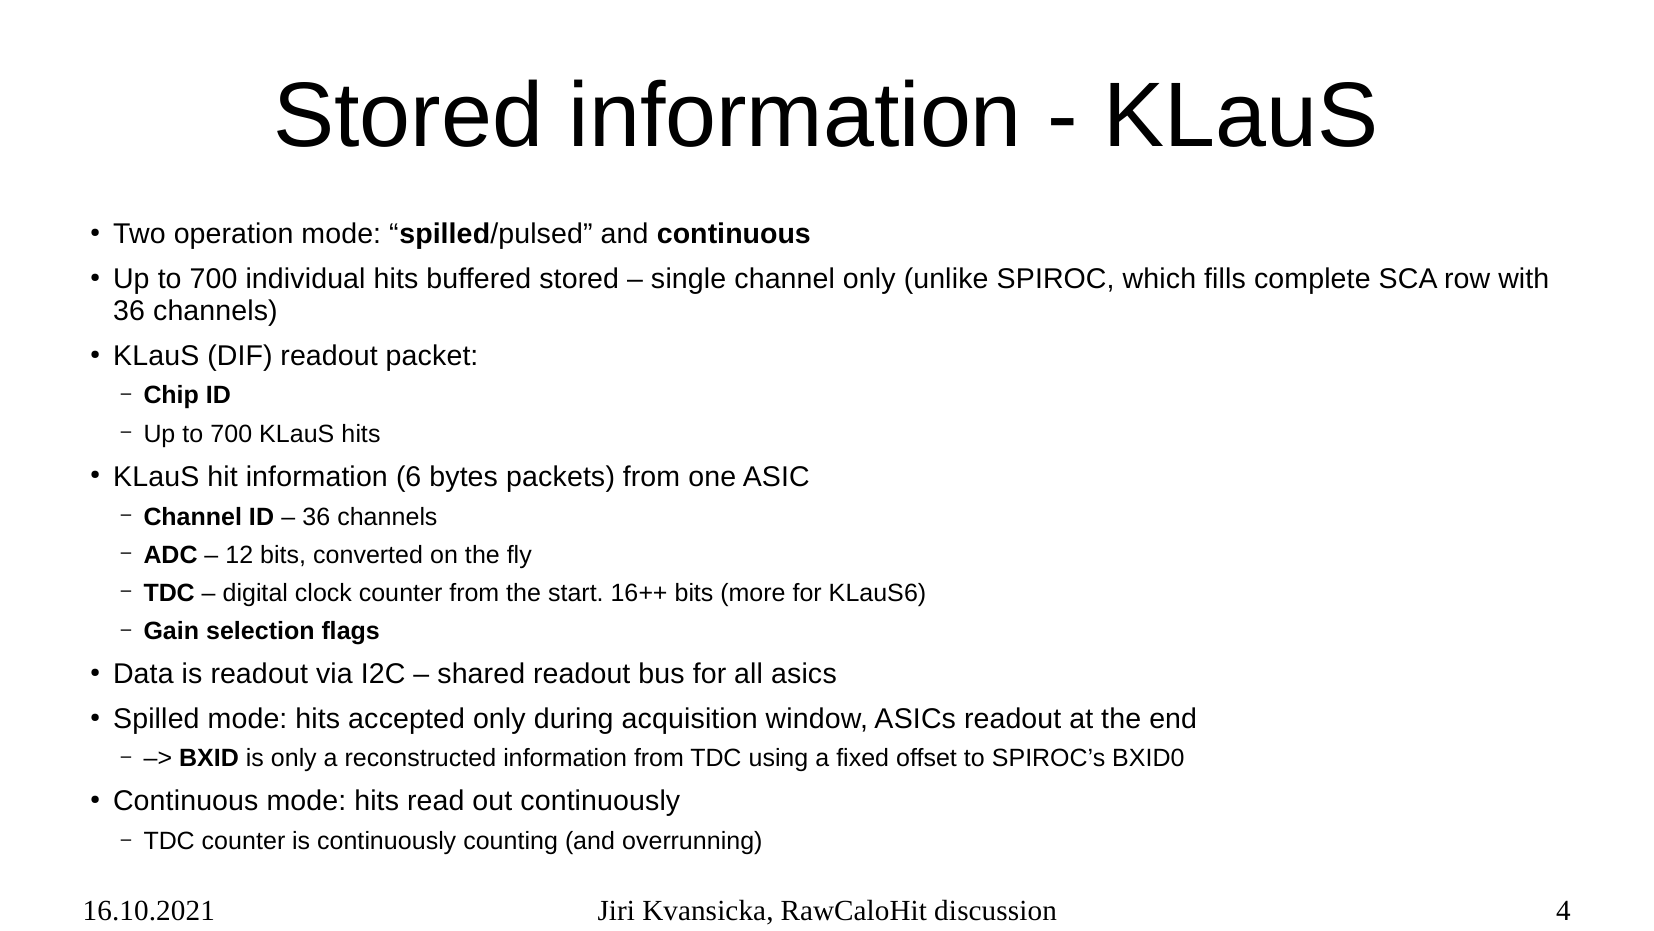

# Stored information - KLauS
Two operation mode: “spilled/pulsed” and continuous
Up to 700 individual hits buffered stored – single channel only (unlike SPIROC, which fills complete SCA row with 36 channels)
KLauS (DIF) readout packet:
Chip ID
Up to 700 KLauS hits
KLauS hit information (6 bytes packets) from one ASIC
Channel ID – 36 channels
ADC – 12 bits, converted on the fly
TDC – digital clock counter from the start. 16++ bits (more for KLauS6)
Gain selection flags
Data is readout via I2C – shared readout bus for all asics
Spilled mode: hits accepted only during acquisition window, ASICs readout at the end
–> BXID is only a reconstructed information from TDC using a fixed offset to SPIROC’s BXID0
Continuous mode: hits read out continuously
TDC counter is continuously counting (and overrunning)
16.10.2021
Jiri Kvansicka, RawCaloHit discussion
4